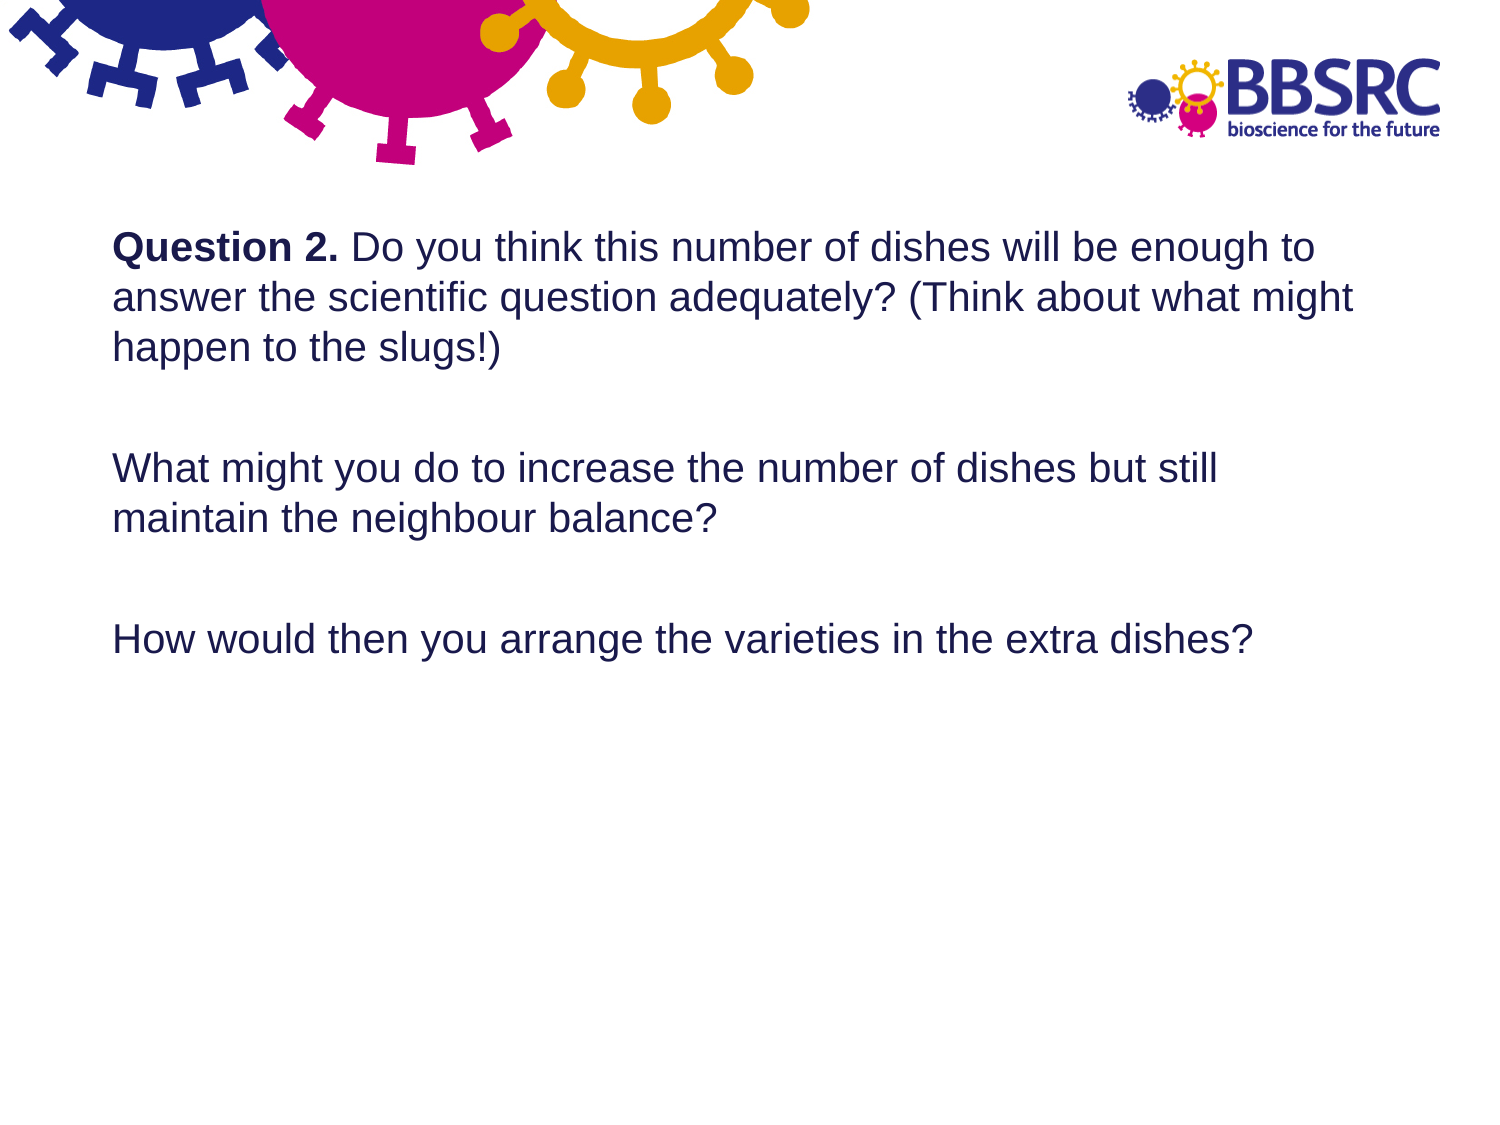

# Question 2. Do you think this number of dishes will be enough to answer the scientific question adequately? (Think about what might happen to the slugs!)
What might you do to increase the number of dishes but still maintain the neighbour balance?
How would then you arrange the varieties in the extra dishes?